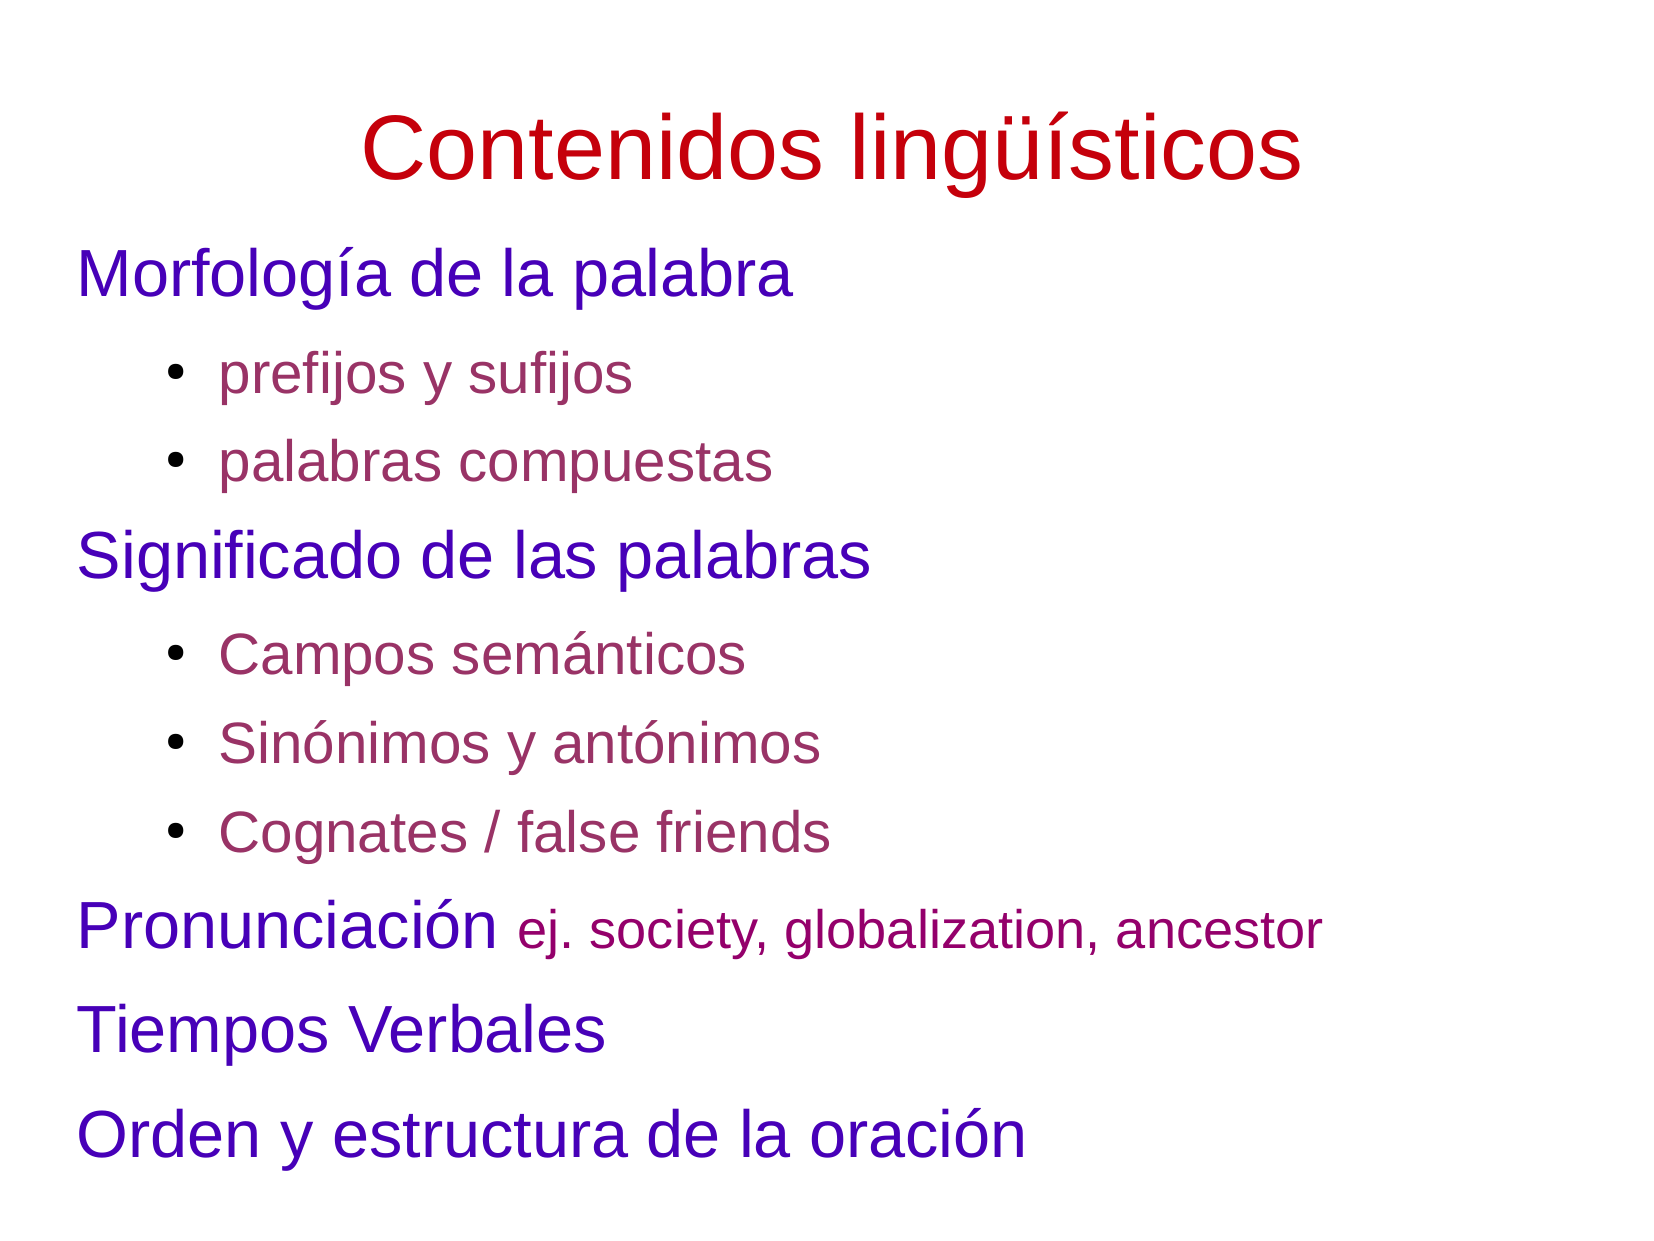

# Contenidos lingüísticos
Morfología de la palabra
prefijos y sufijos
palabras compuestas
Significado de las palabras
Campos semánticos
Sinónimos y antónimos
Cognates / false friends
Pronunciación ej. society, globalization, ancestor
Tiempos Verbales
Orden y estructura de la oración